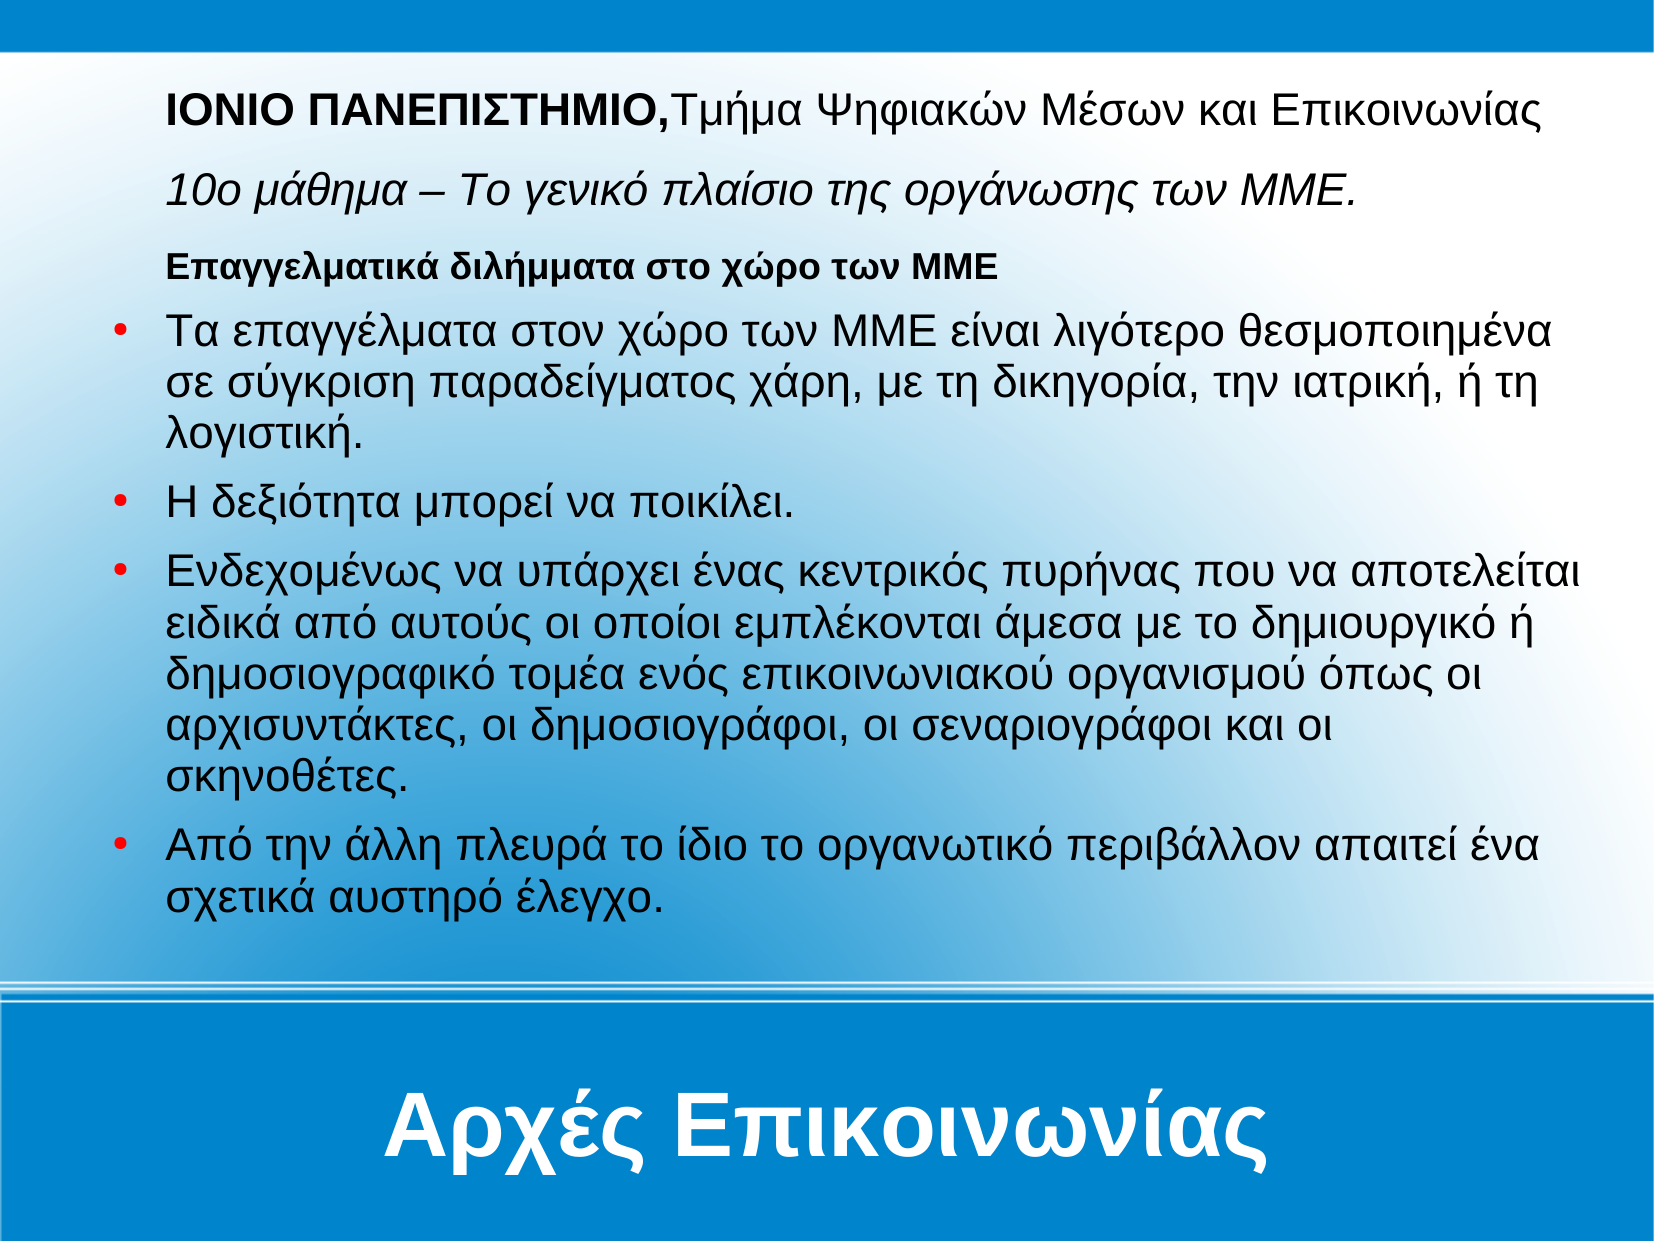

ΙΟΝΙΟ ΠΑΝΕΠΙΣΤΗΜΙΟ,Τμήμα Ψηφιακών Μέσων και Επικοινωνίας
10ο μάθημα – Το γενικό πλαίσιο της οργάνωσης των ΜΜΕ.
Επαγγελματικά διλήμματα στο χώρο των ΜΜΕ
Τα επαγγέλματα στον χώρο των ΜΜΕ είναι λιγότερο θεσμοποιημένα σε σύγκριση παραδείγματος χάρη, με τη δικηγορία, την ιατρική, ή τη λογιστική.
Η δεξιότητα μπορεί να ποικίλει.
Ενδεχομένως να υπάρχει ένας κεντρικός πυρήνας που να αποτελείται ειδικά από αυτούς οι οποίοι εμπλέκονται άμεσα με το δημιουργικό ή δημοσιογραφικό τομέα ενός επικοινωνιακού οργανισμού όπως οι αρχισυντάκτες, οι δημοσιογράφοι, οι σεναριογράφοι και οι σκηνοθέτες.
Από την άλλη πλευρά το ίδιο το οργανωτικό περιβάλλον απαιτεί ένα σχετικά αυστηρό έλεγχο.
# Αρχές Επικοινωνίας